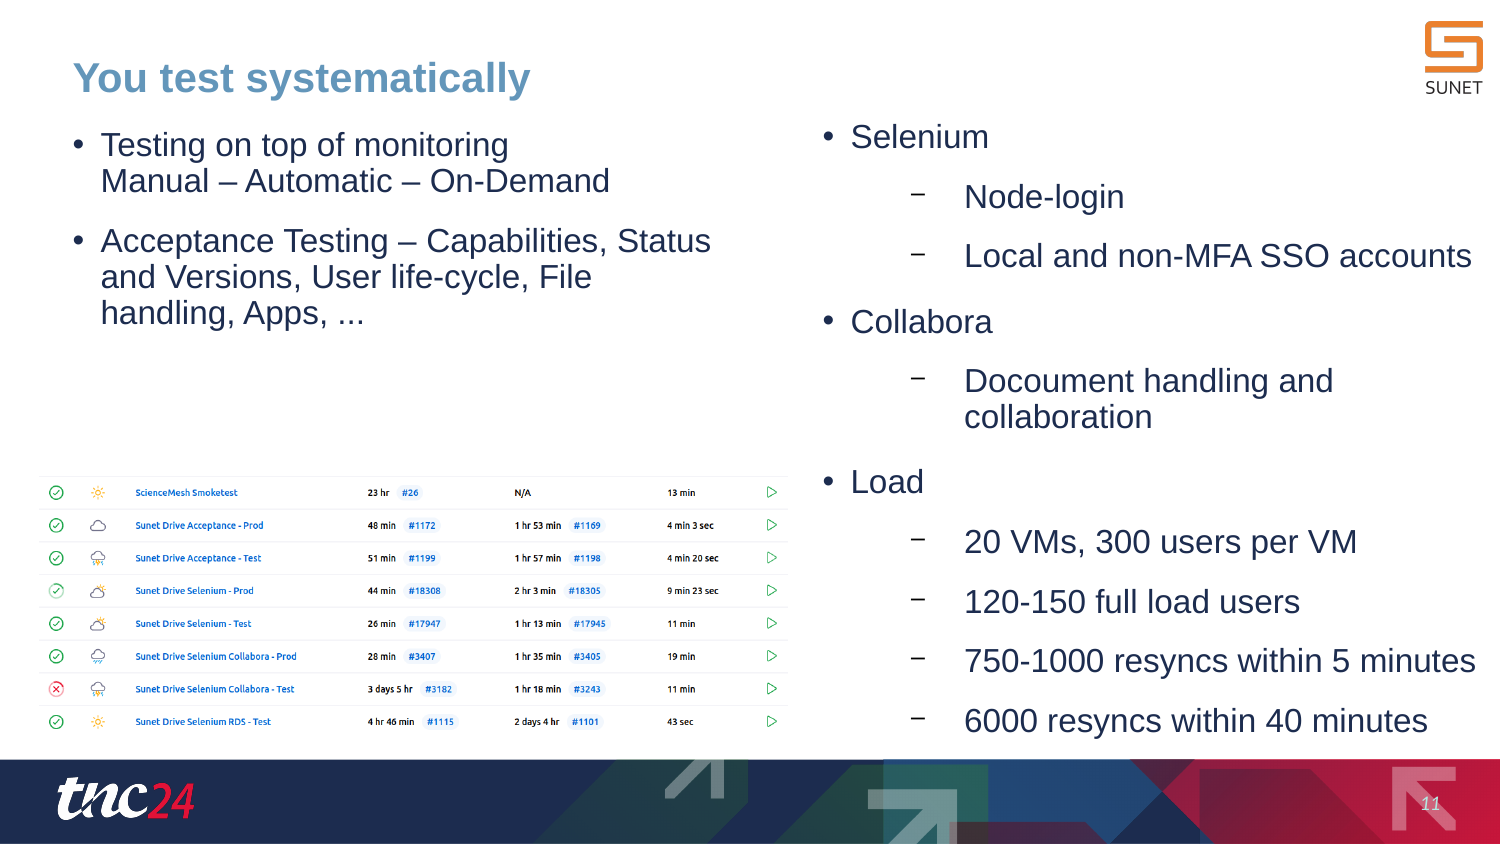

# You test systematically
Selenium
Node-login
Local and non-MFA SSO accounts
Collabora
Docoument handling and collaboration
Load
20 VMs, 300 users per VM
120-150 full load users
750-1000 resyncs within 5 minutes
6000 resyncs within 40 minutes
Testing on top of monitoring
Manual – Automatic – On-Demand
Acceptance Testing – Capabilities, Status and Versions, User life-cycle, File handling, Apps, ...
11